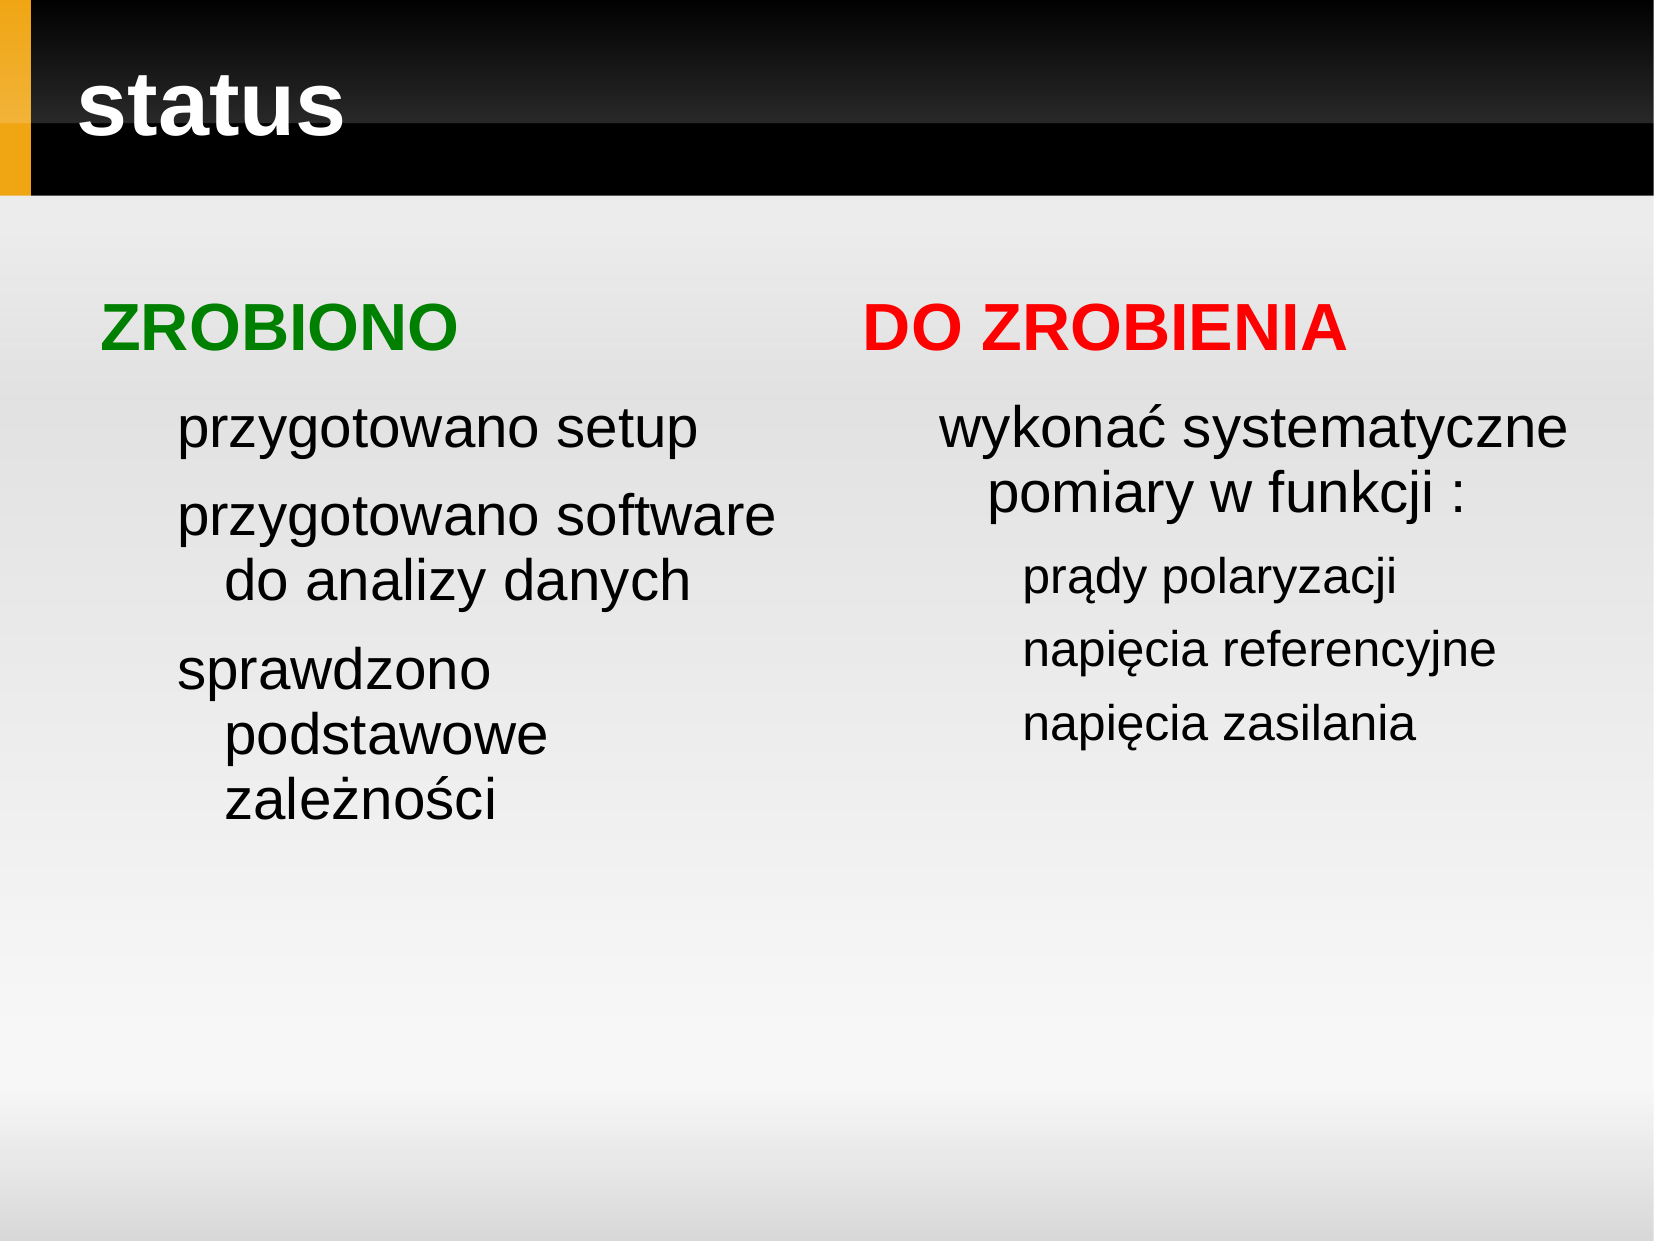

# status
ZROBIONO
przygotowano setup
przygotowano software do analizy danych
sprawdzono podstawowe zależności
DO ZROBIENIA
wykonać systematyczne pomiary w funkcji :
prądy polaryzacji
napięcia referencyjne
napięcia zasilania